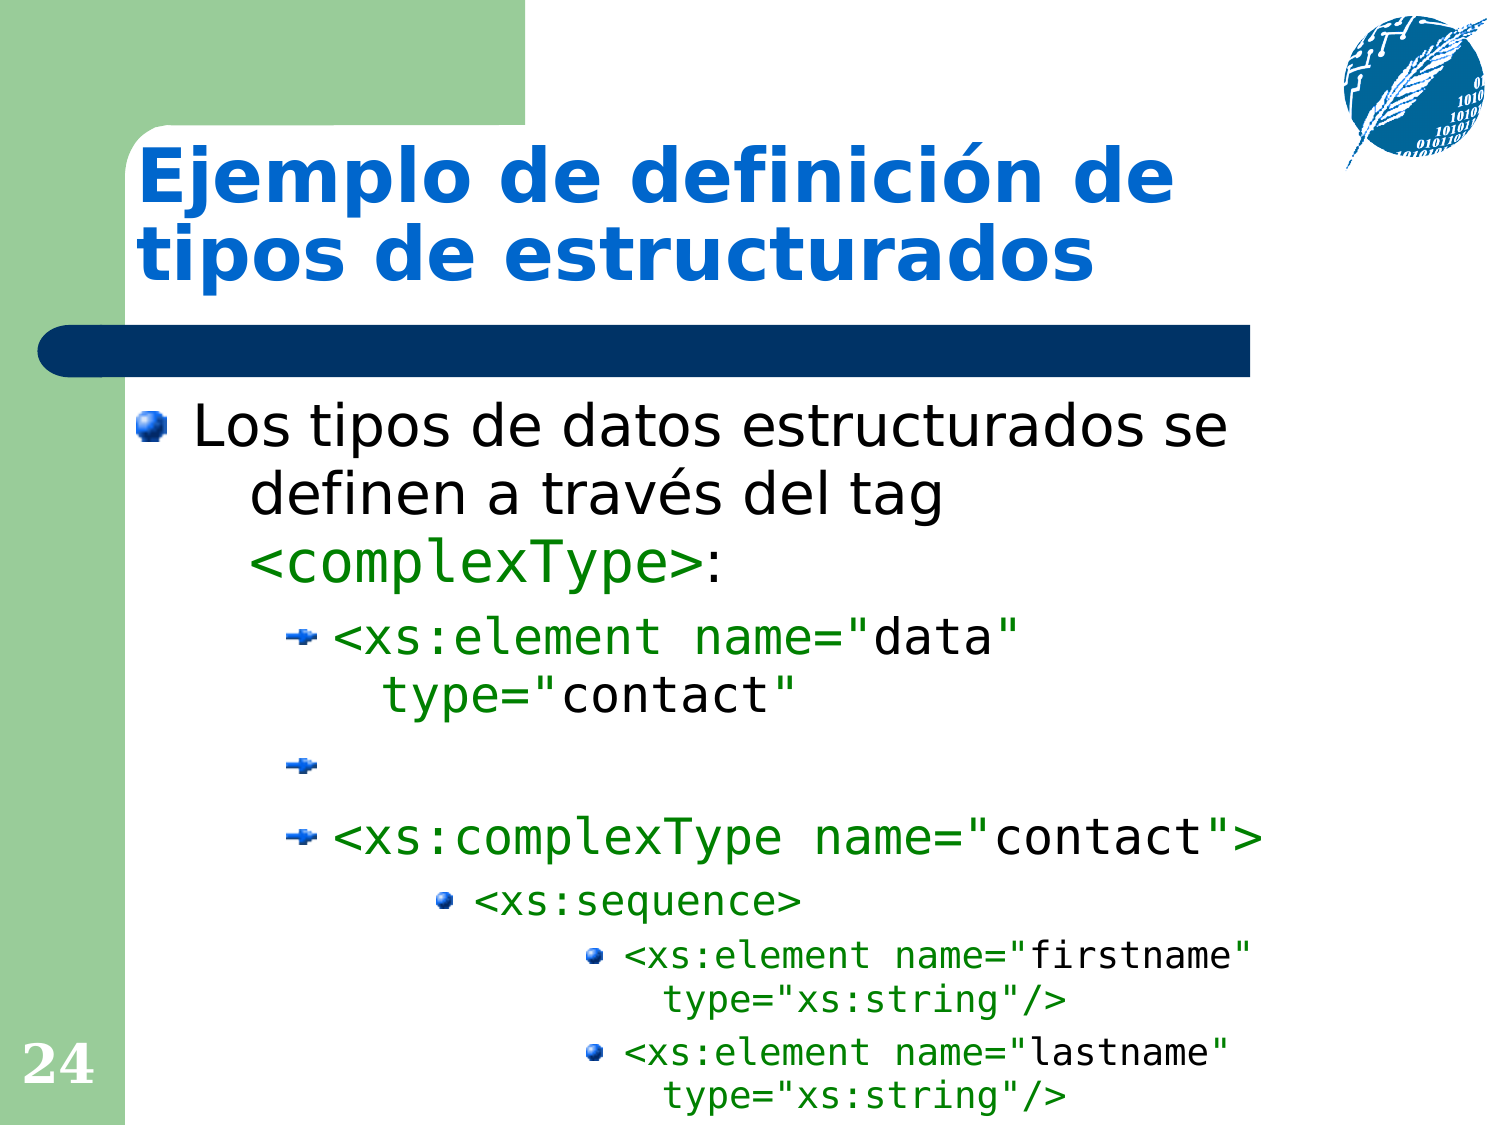

# Ejemplo de definición de tipos de estructurados
Los tipos de datos estructurados se definen a través del tag <complexType>:
<xs:element name="data" type="contact"
<xs:complexType name="contact">
<xs:sequence>
<xs:element name="firstname" type="xs:string"/>
<xs:element name="lastname" type="xs:string"/>
</xs:sequence>
</xs:complexType>
24